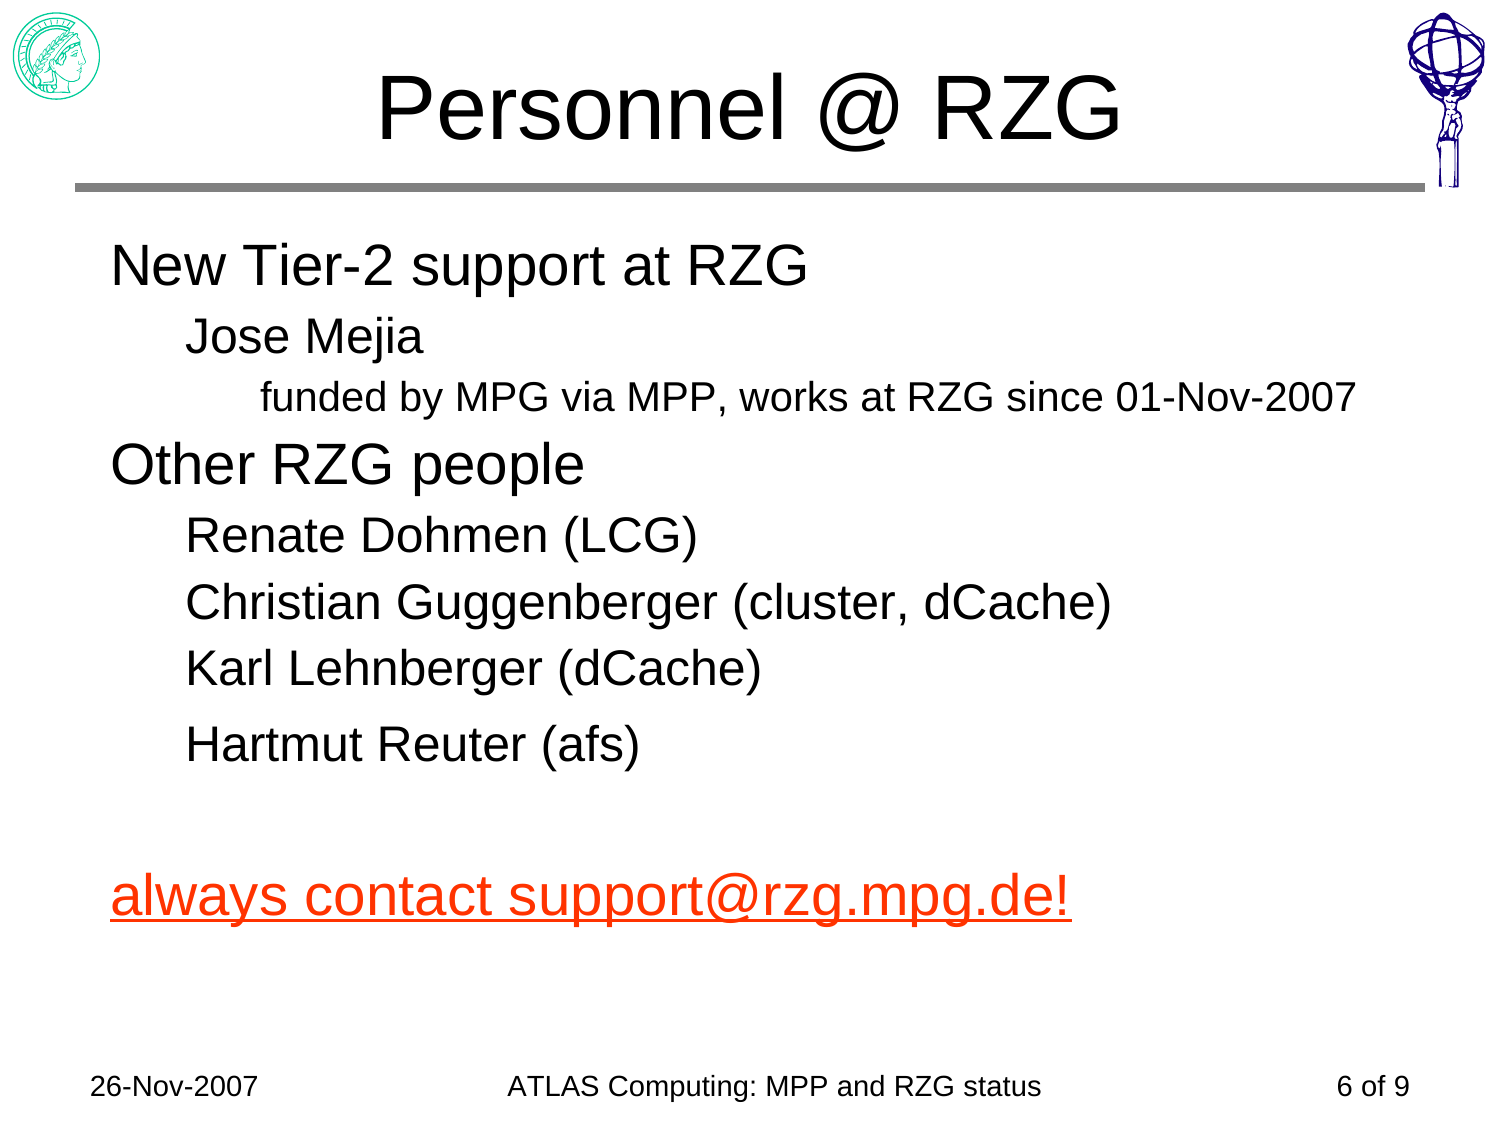

# Personnel @ RZG
New Tier-2 support at RZG
Jose Mejia
funded by MPG via MPP, works at RZG since 01-Nov-2007
Other RZG people
Renate Dohmen (LCG)
Christian Guggenberger (cluster, dCache)
Karl Lehnberger (dCache)
Hartmut Reuter (afs)‏
always contact support@rzg.mpg.de!
26-Nov-2007
ATLAS Computing: MPP and RZG status
6